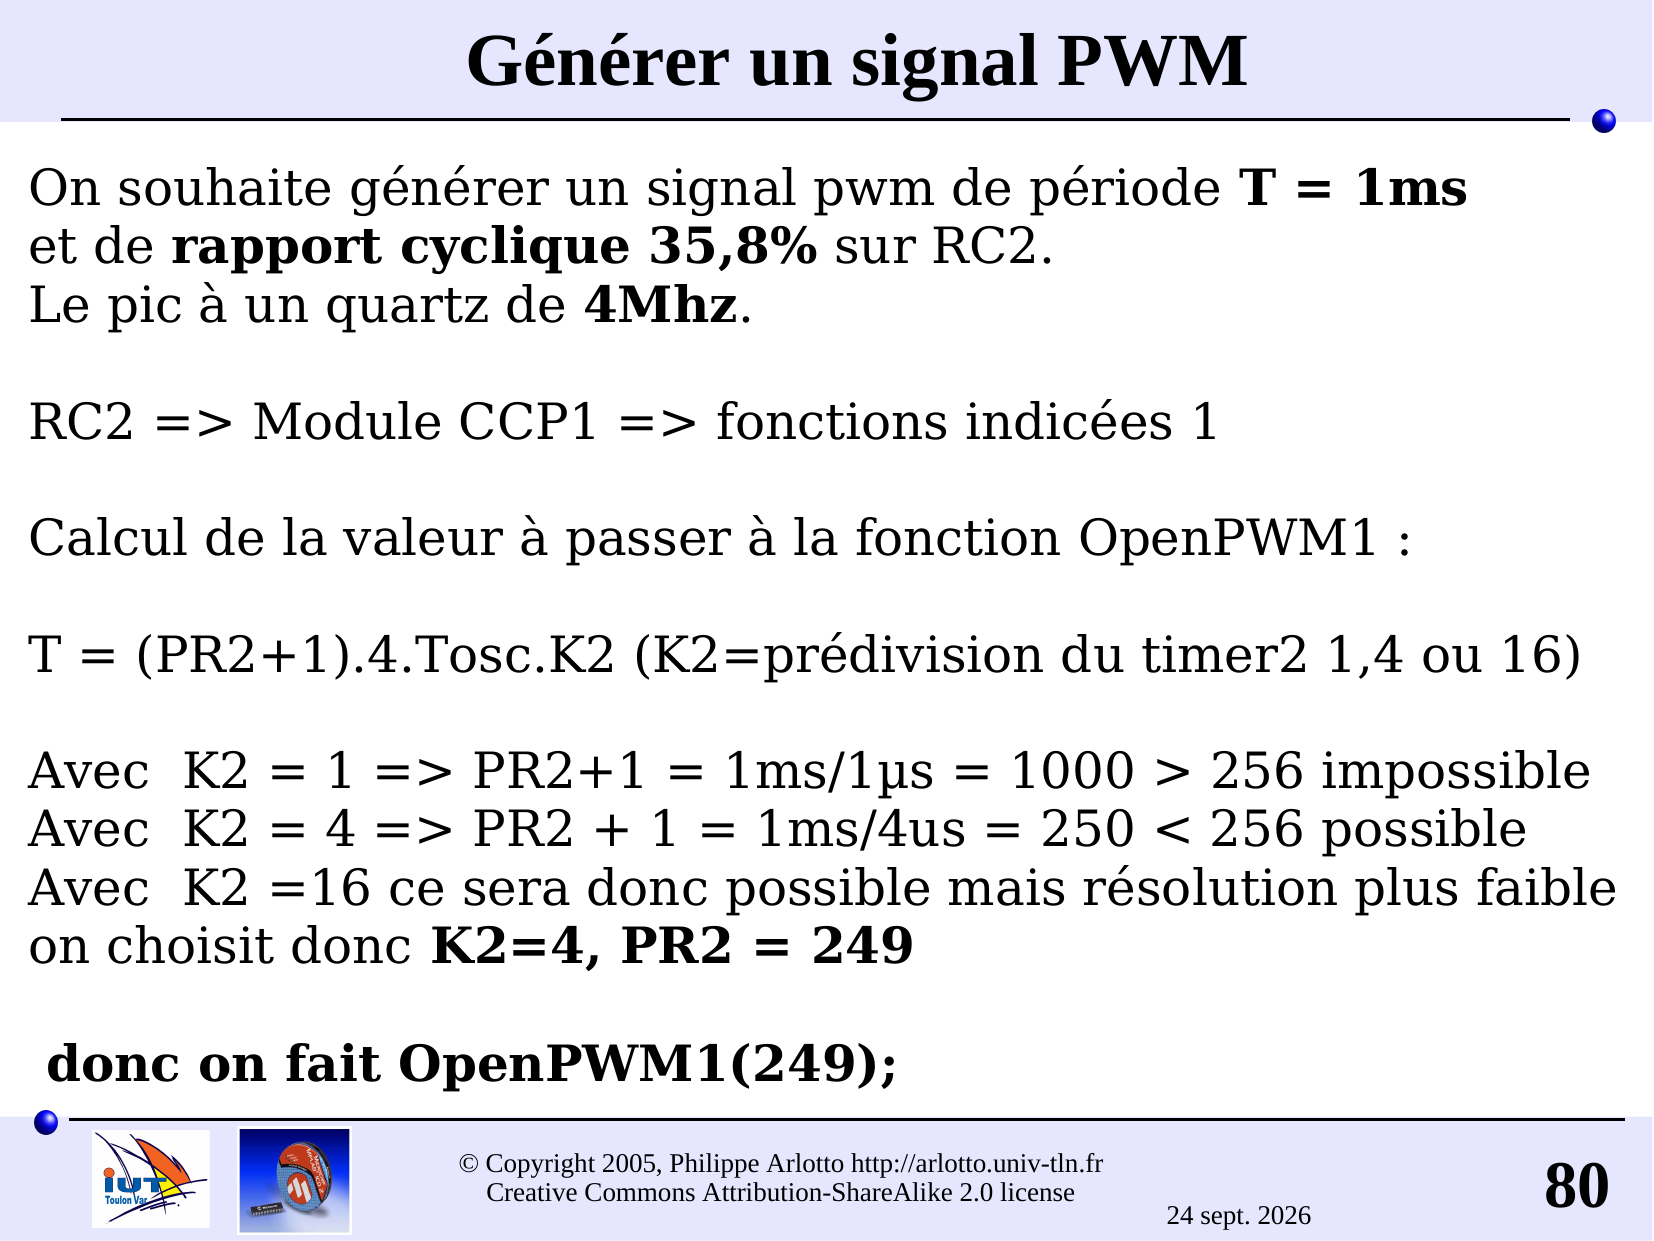

# Générer un signal PWM
On souhaite générer un signal pwm de période T = 1ms
et de rapport cyclique 35,8% sur RC2.
Le pic à un quartz de 4Mhz.
RC2 => Module CCP1 => fonctions indicées 1
Calcul de la valeur à passer à la fonction OpenPWM1 :
T = (PR2+1).4.Tosc.K2 (K2=prédivision du timer2 1,4 ou 16)
Avec K2 = 1 => PR2+1 = 1ms/1µs = 1000 > 256 impossible
Avec K2 = 4 => PR2 + 1 = 1ms/4us = 250 < 256 possible
Avec K2 =16 ce sera donc possible mais résolution plus faible
on choisit donc K2=4, PR2 = 249
 donc on fait OpenPWM1(249);